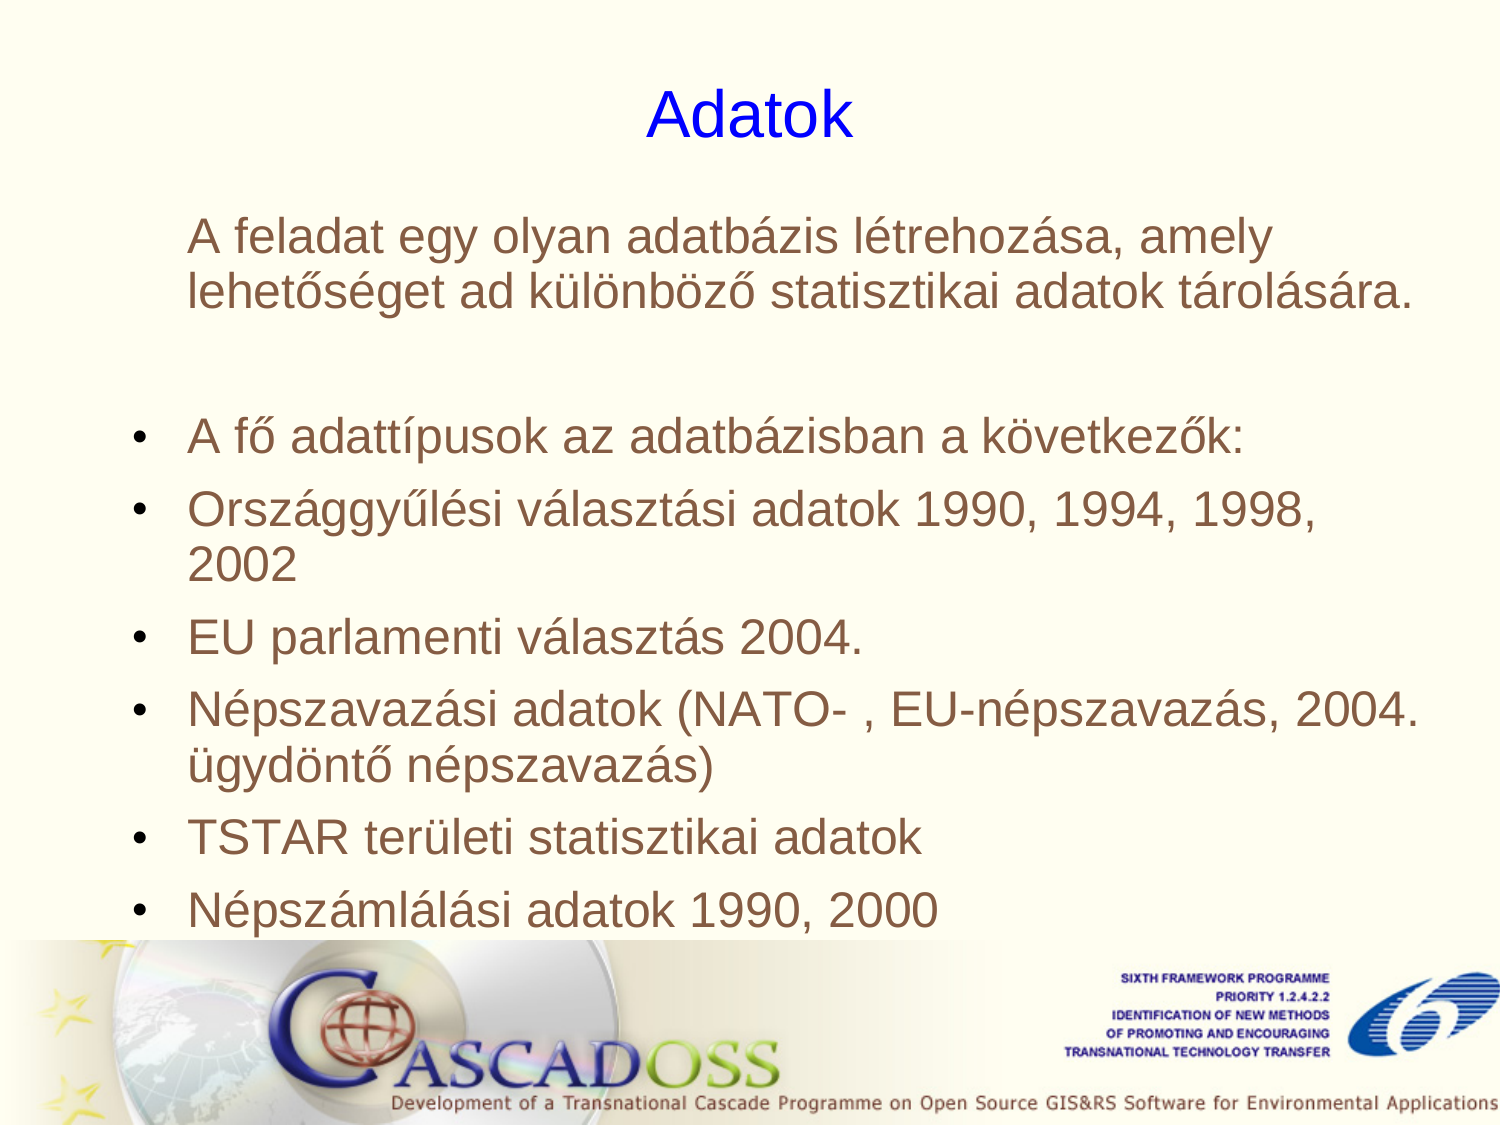

# Adatok
A feladat egy olyan adatbázis létrehozása, amely lehetőséget ad különböző statisztikai adatok tárolására.
A fő adattípusok az adatbázisban a következők:
Országgyűlési választási adatok 1990, 1994, 1998, 2002
EU parlamenti választás 2004.
Népszavazási adatok (NATO- , EU-népszavazás, 2004. ügydöntő népszavazás)
TSTAR területi statisztikai adatok
Népszámlálási adatok 1990, 2000